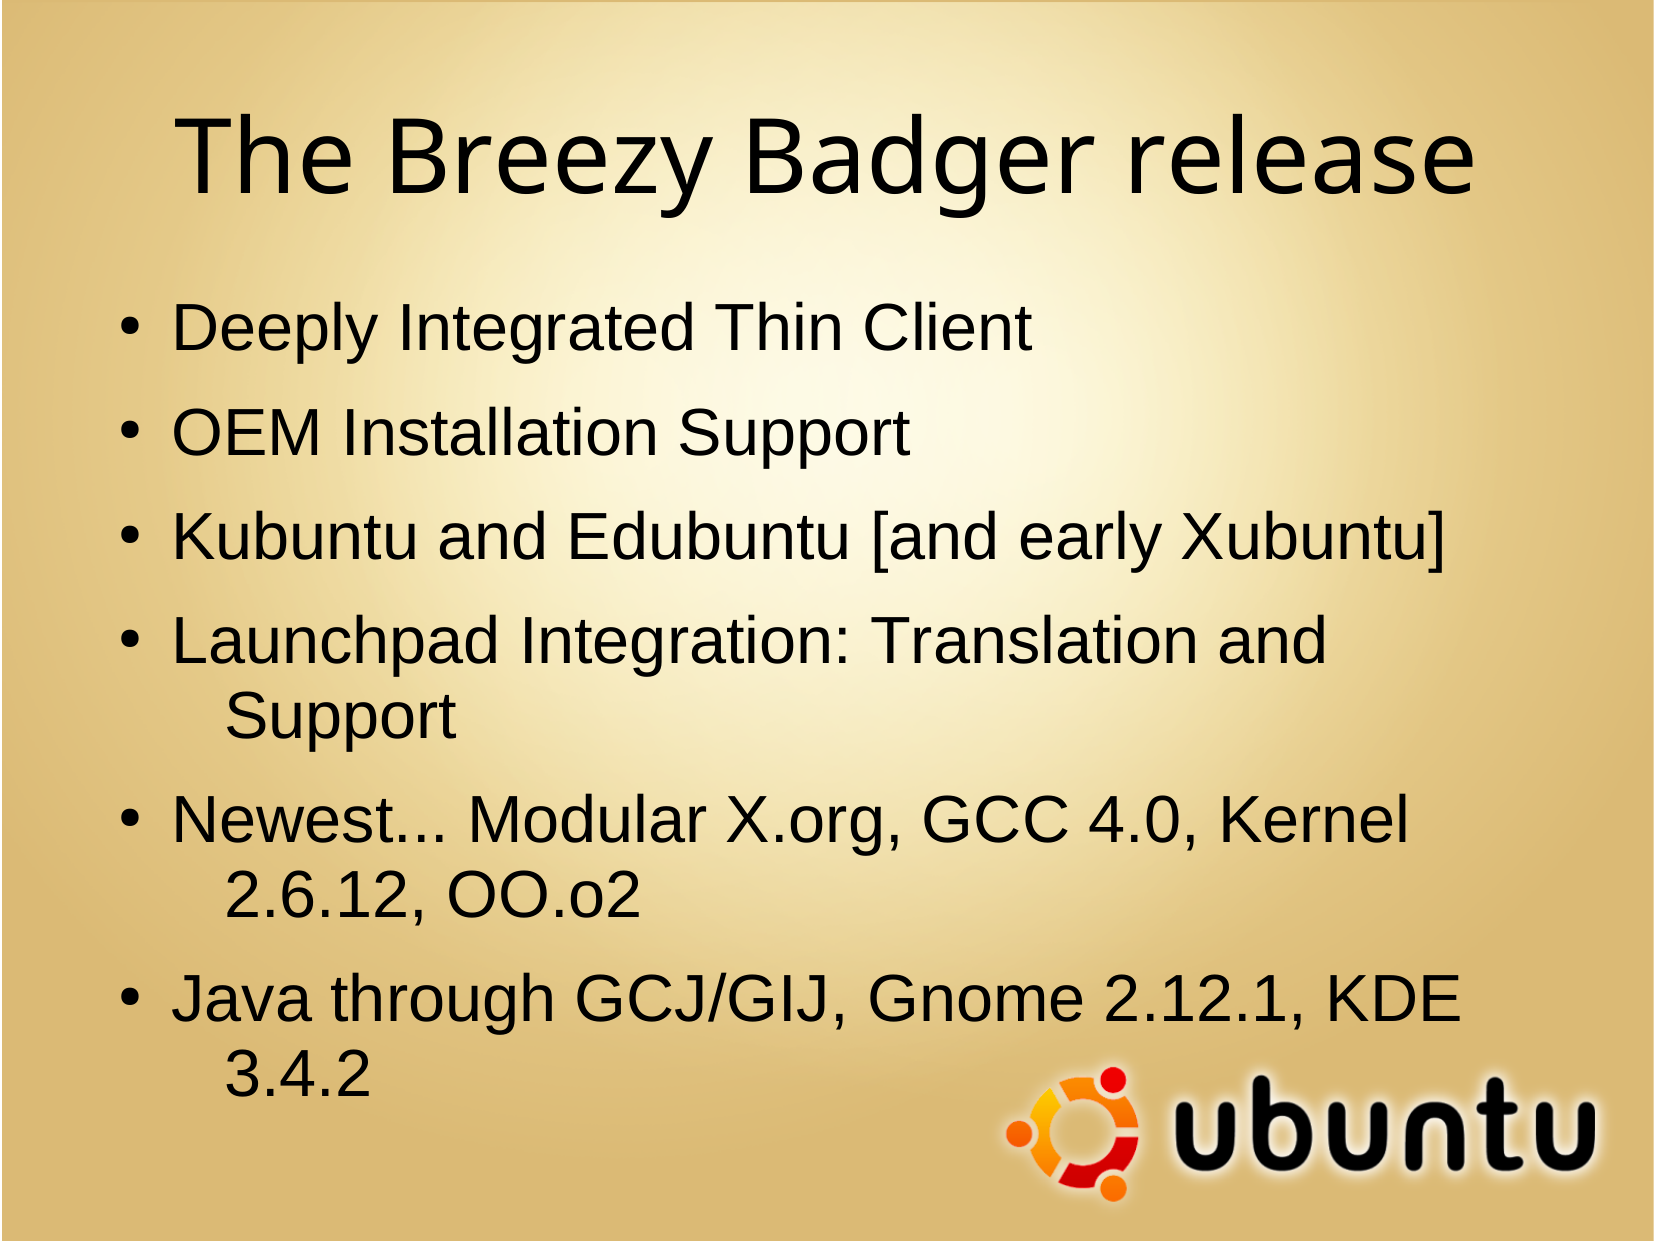

# The Breezy Badger release
Deeply Integrated Thin Client
OEM Installation Support
Kubuntu and Edubuntu [and early Xubuntu]
Launchpad Integration: Translation and Support
Newest... Modular X.org, GCC 4.0, Kernel 2.6.12, OO.o2
Java through GCJ/GIJ, Gnome 2.12.1, KDE 3.4.2